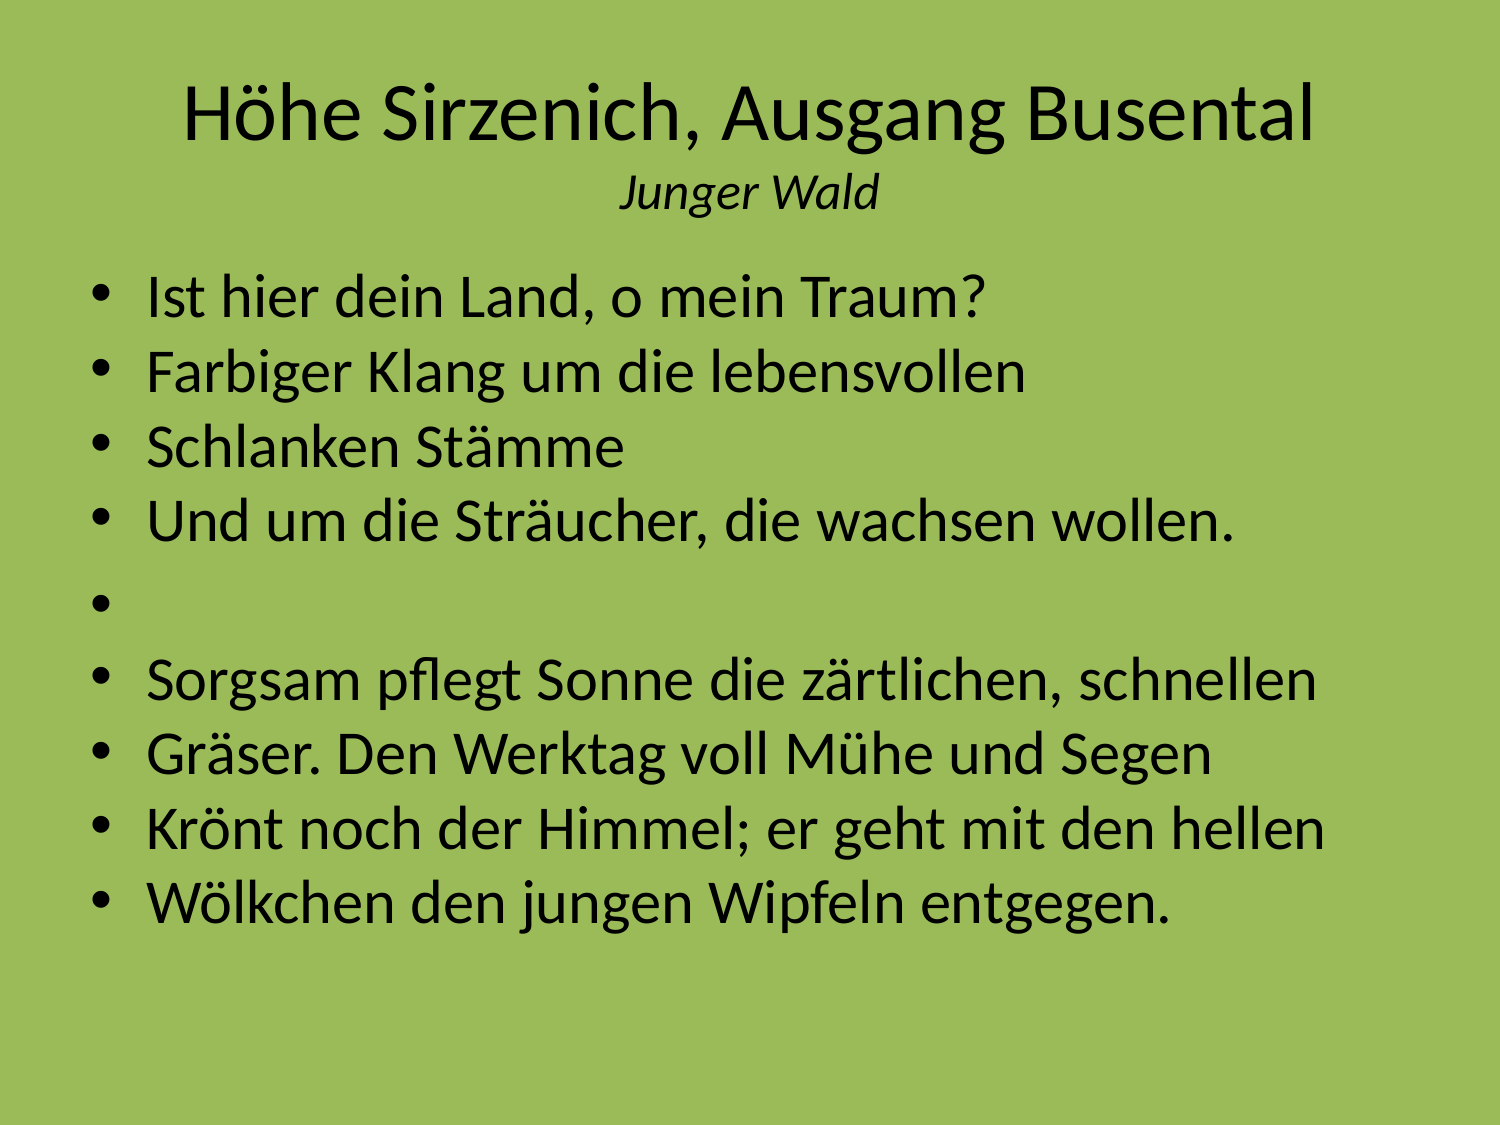

# Höhe Sirzenich, Ausgang Busental Junger Wald
Ist hier dein Land, o mein Traum?
Farbiger Klang um die lebensvollen
Schlanken Stämme
Und um die Sträucher, die wachsen wollen.
Sorgsam pflegt Sonne die zärtlichen, schnellen
Gräser. Den Werktag voll Mühe und Segen
Krönt noch der Himmel; er geht mit den hellen
Wölkchen den jungen Wipfeln entgegen.